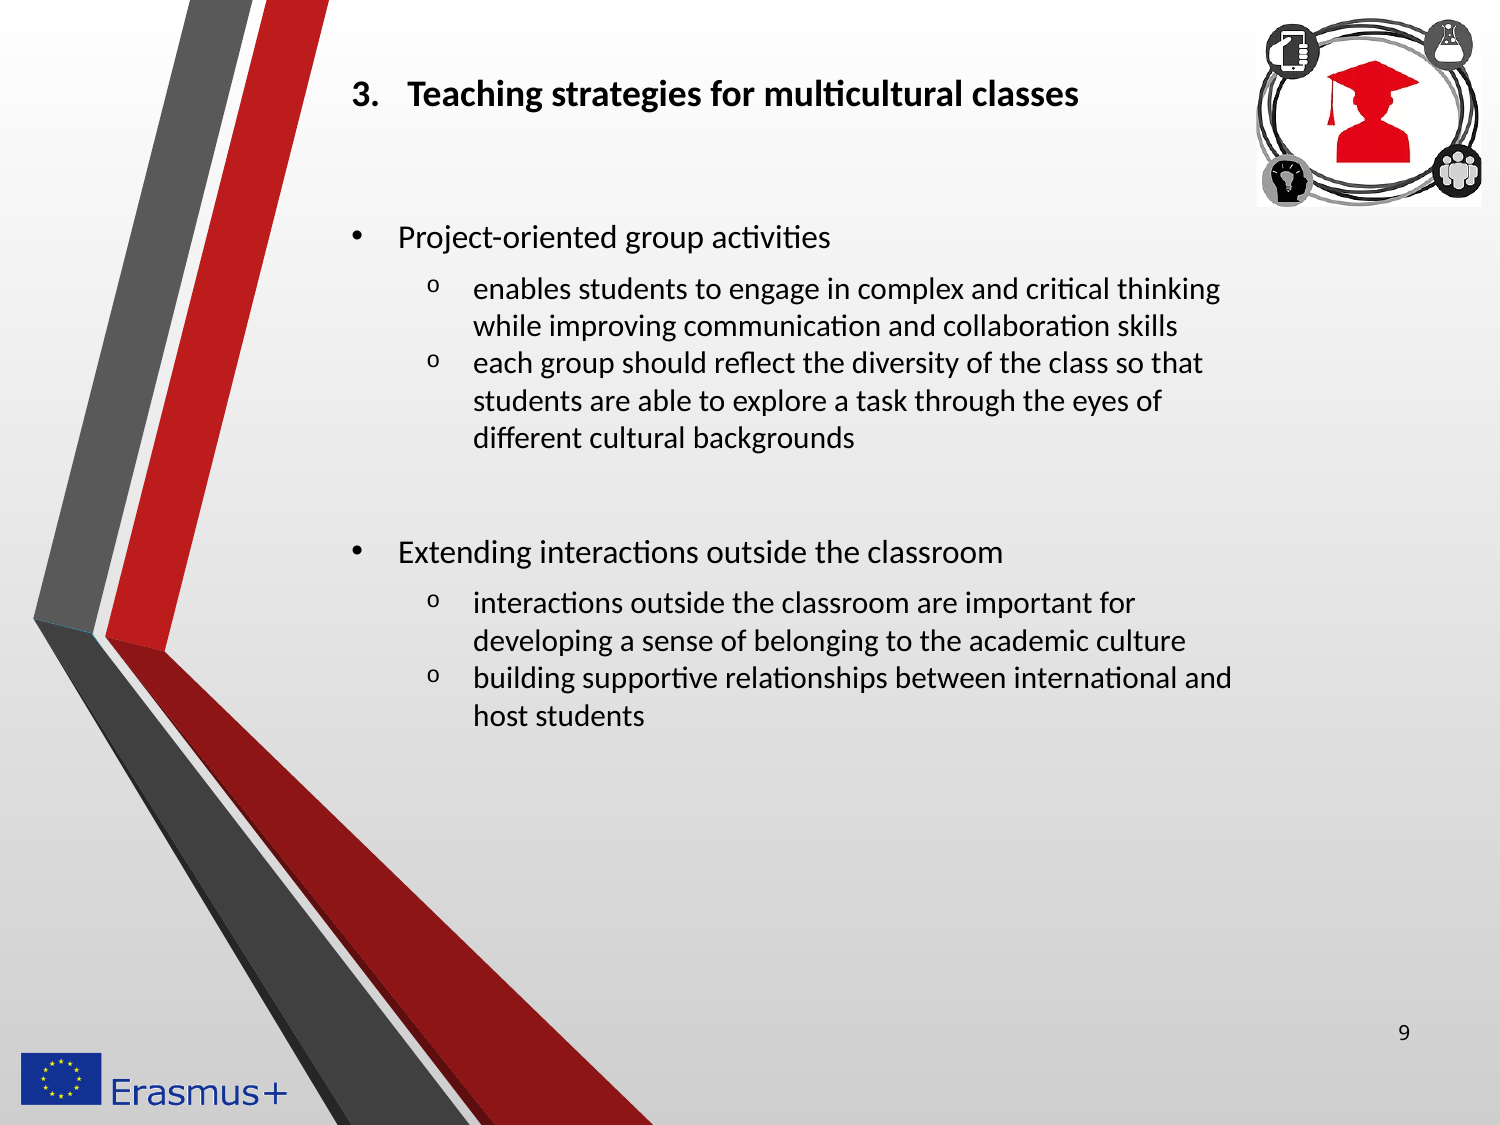

Teaching strategies for multicultural classes
Project-oriented group activities
enables students to engage in complex and critical thinking while improving communication and collaboration skills
each group should reflect the diversity of the class so that students are able to explore a task through the eyes of different cultural backgrounds
Extending interactions outside the classroom
interactions outside the classroom are important for developing a sense of belonging to the academic culture
building supportive relationships between international and host students